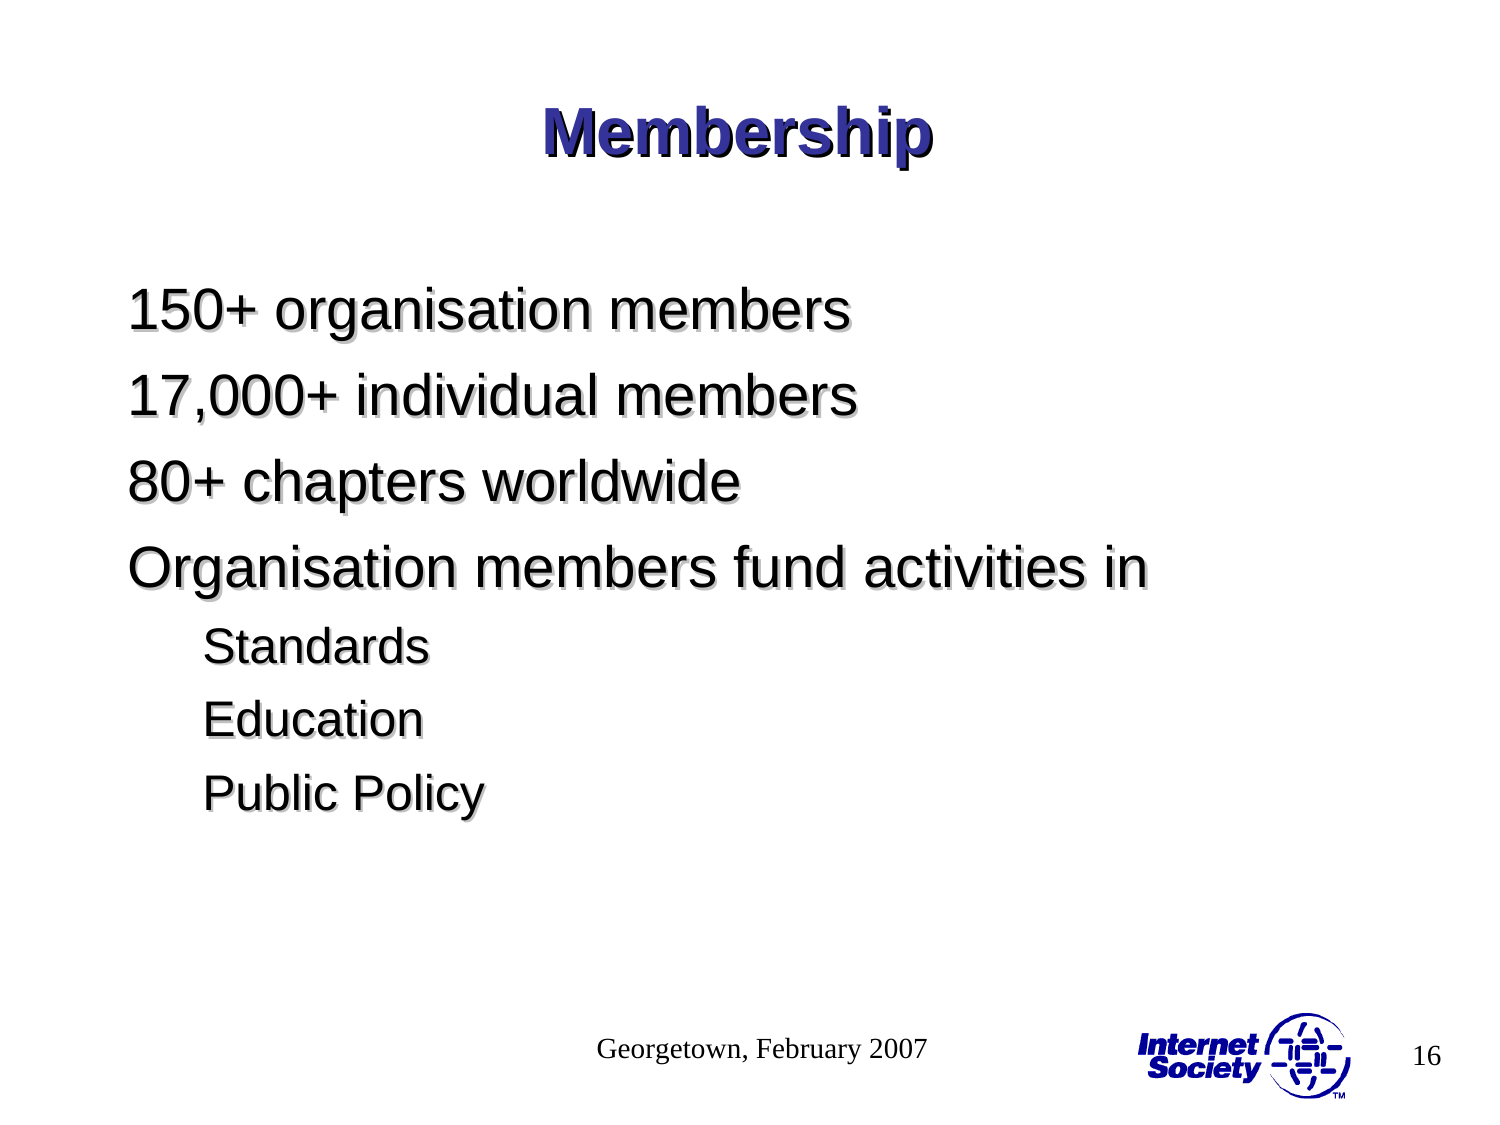

# Membership
150+ organisation members
17,000+ individual members
80+ chapters worldwide
Organisation members fund activities in
Standards
Education
Public Policy